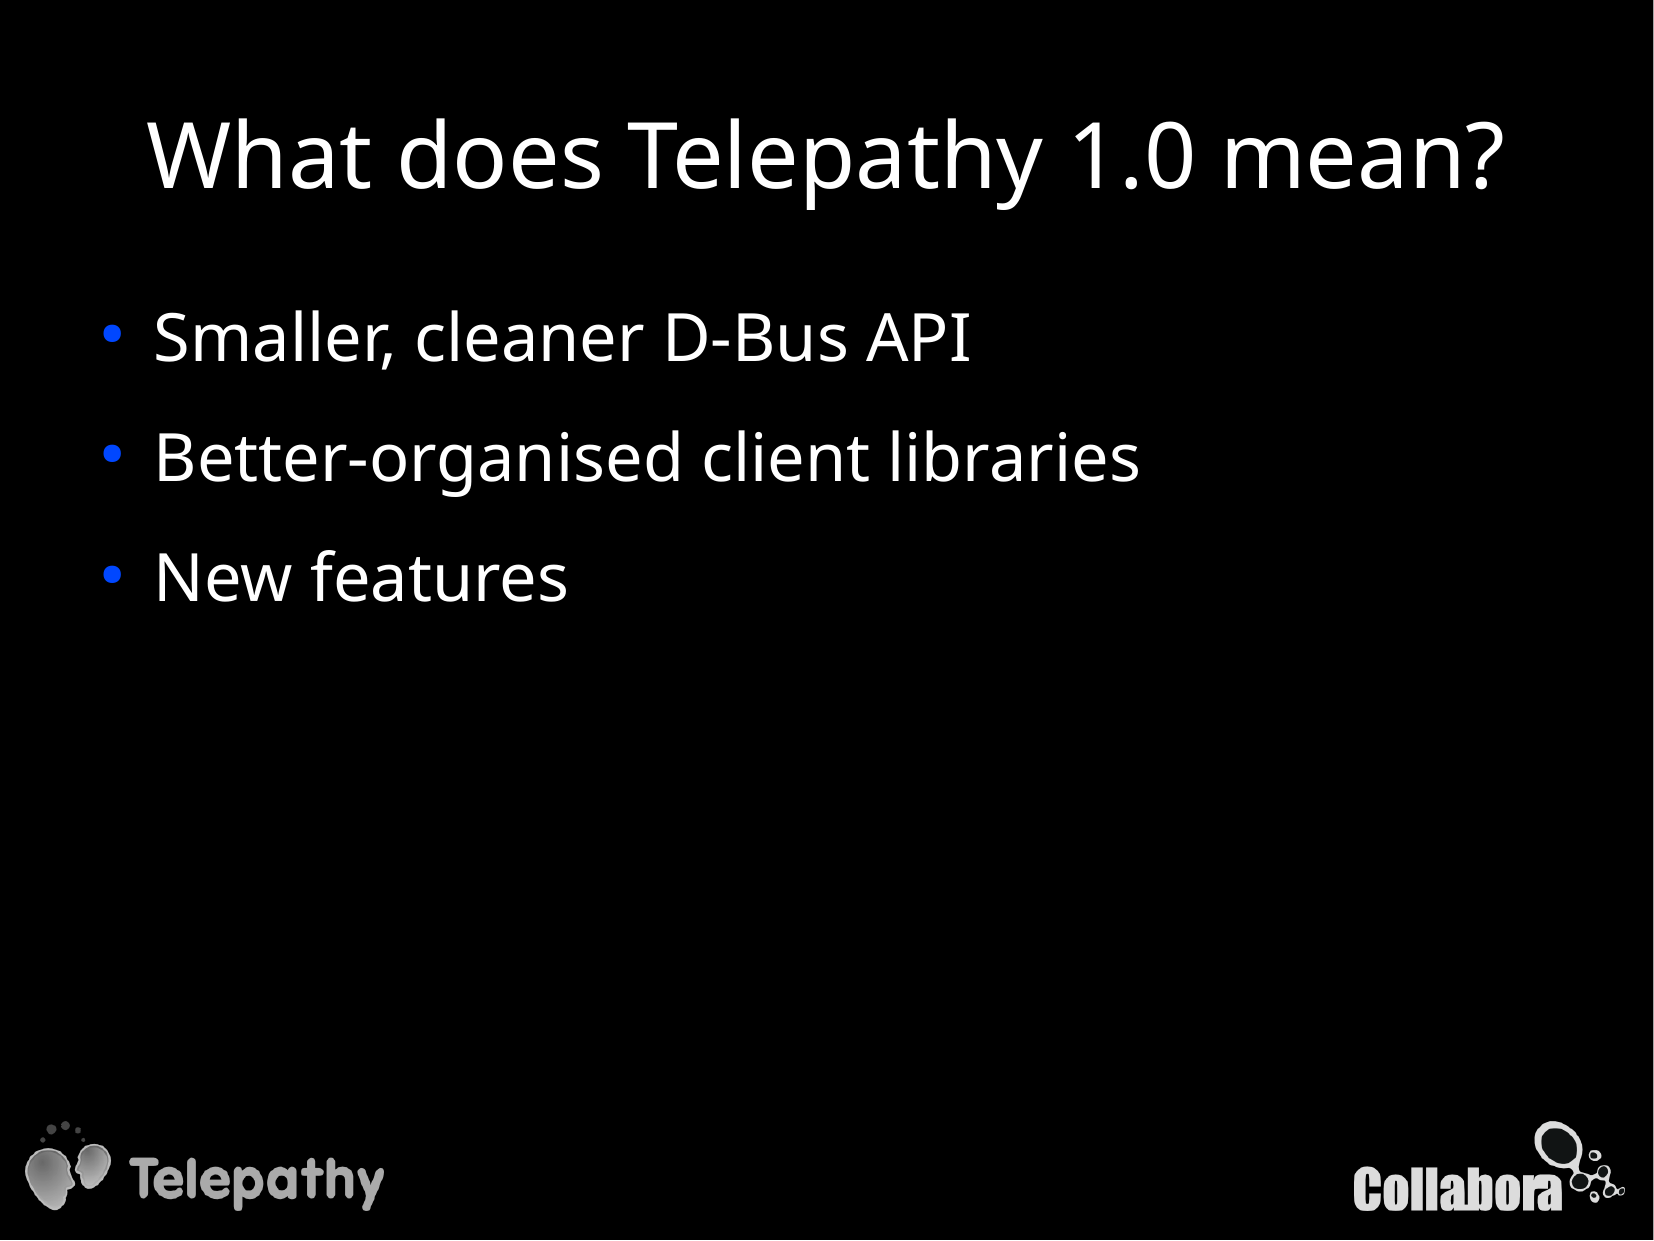

# What does Telepathy 1.0 mean?
Smaller, cleaner D-Bus API
Better-organised client libraries
New features